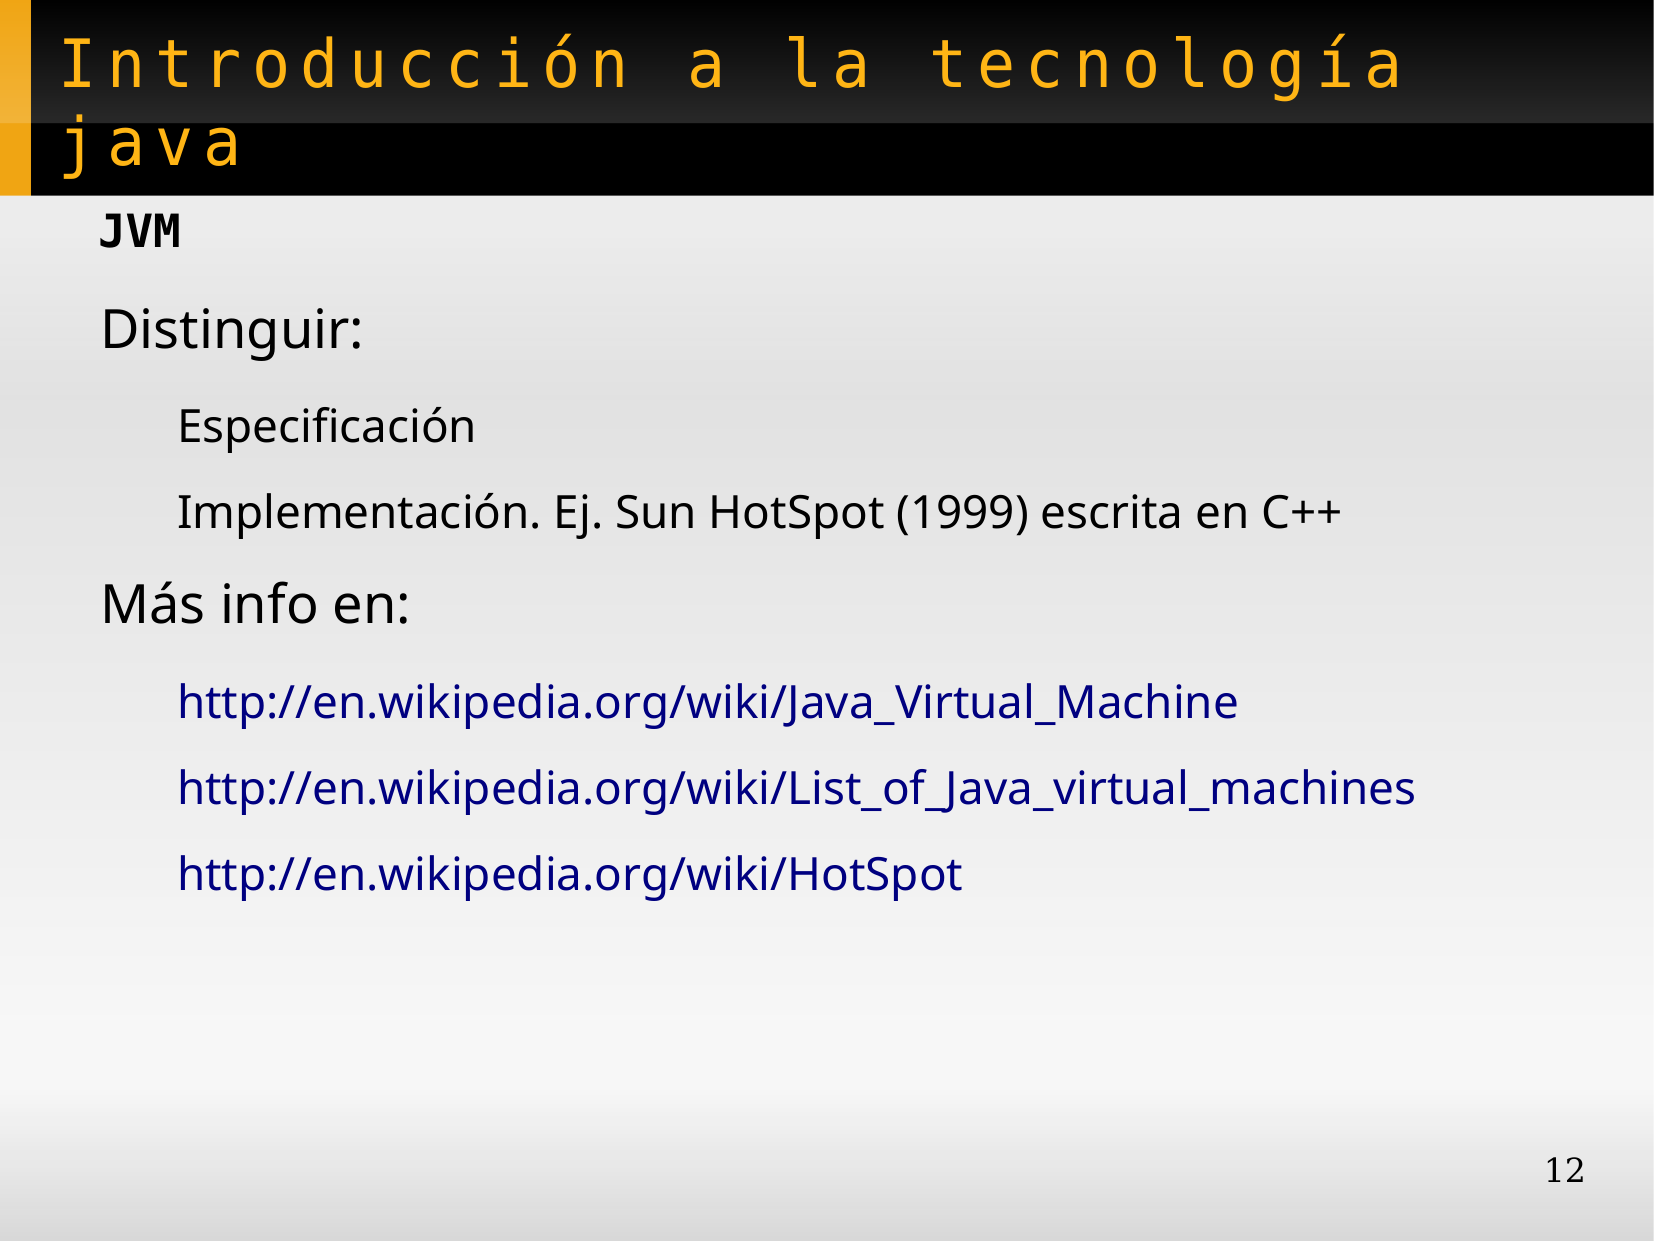

# Introducción a la tecnología java
JVM
Distinguir:
Especificación
Implementación. Ej. Sun HotSpot (1999) escrita en C++
Más info en:
http://en.wikipedia.org/wiki/Java_Virtual_Machine
http://en.wikipedia.org/wiki/List_of_Java_virtual_machines
http://en.wikipedia.org/wiki/HotSpot
12